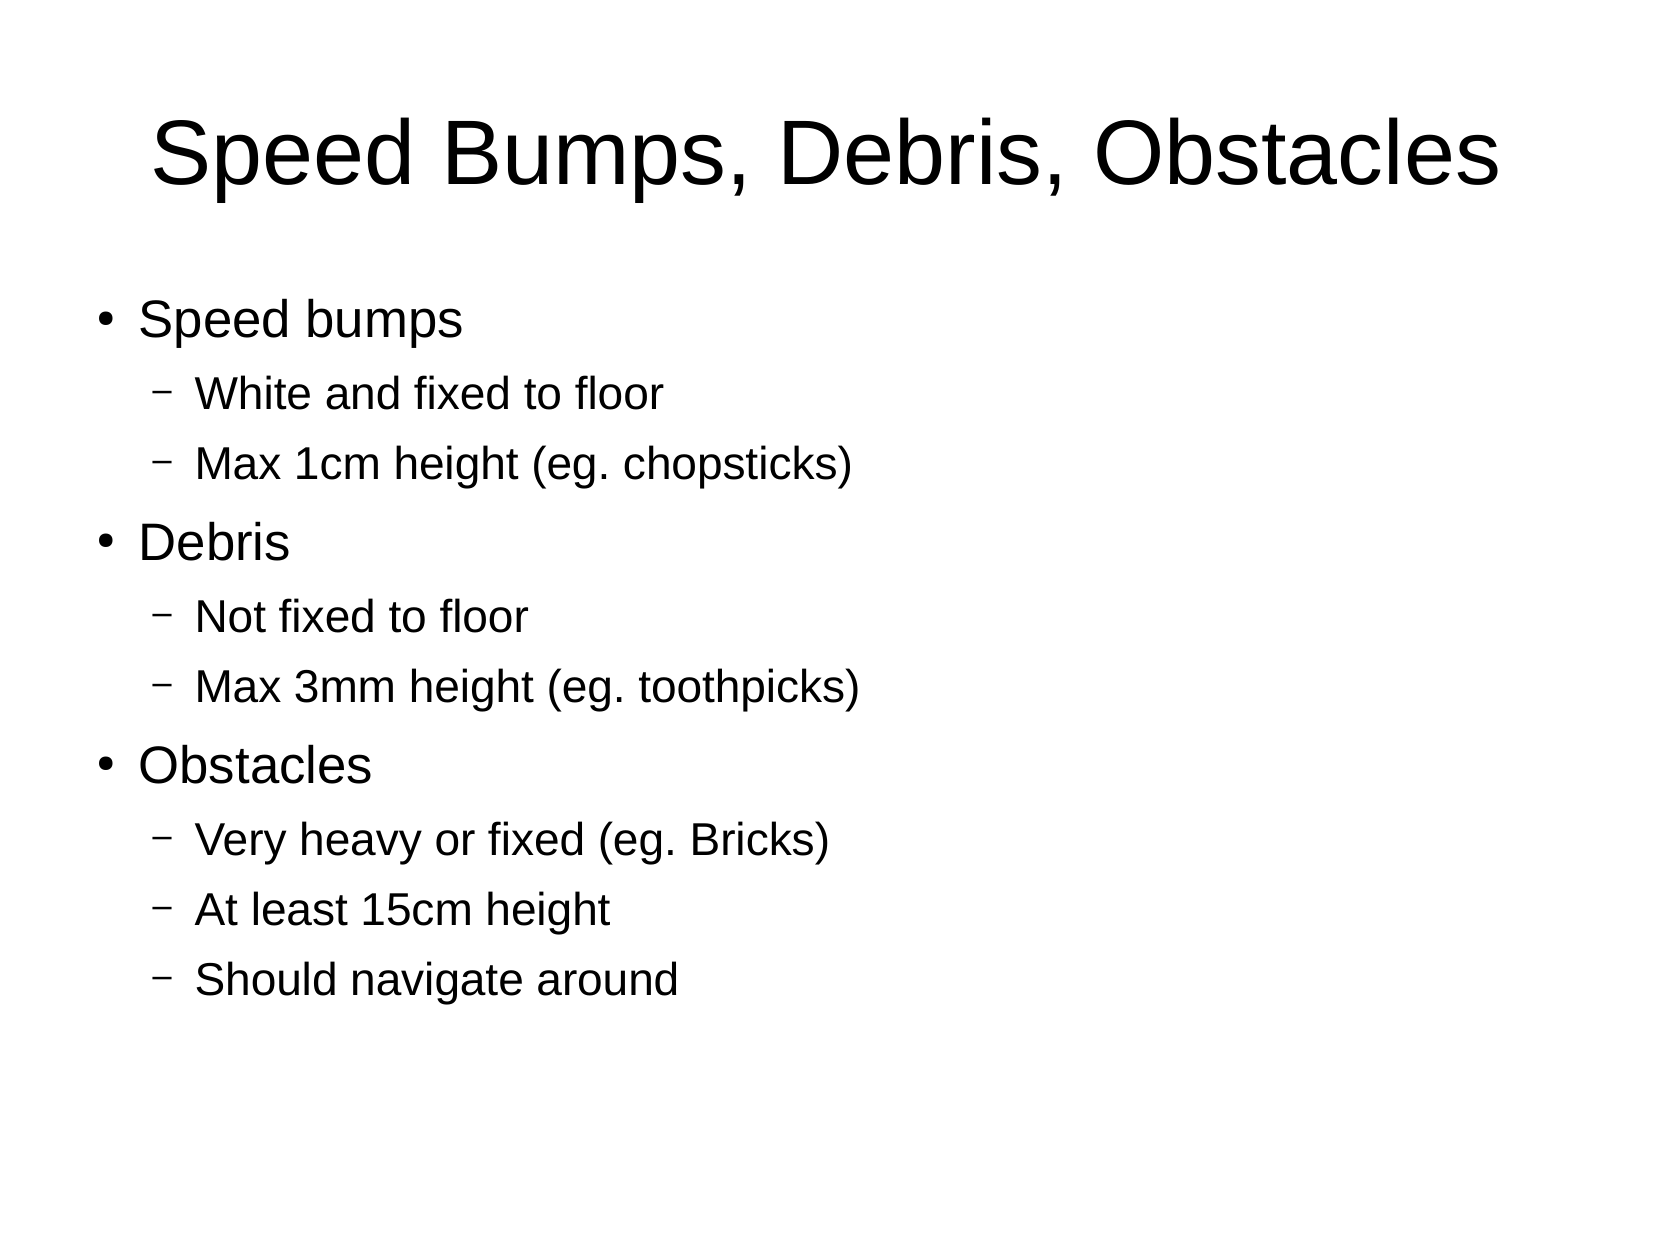

# Speed Bumps, Debris, Obstacles
Speed bumps
White and fixed to floor
Max 1cm height (eg. chopsticks)
Debris
Not fixed to floor
Max 3mm height (eg. toothpicks)
Obstacles
Very heavy or fixed (eg. Bricks)
At least 15cm height
Should navigate around